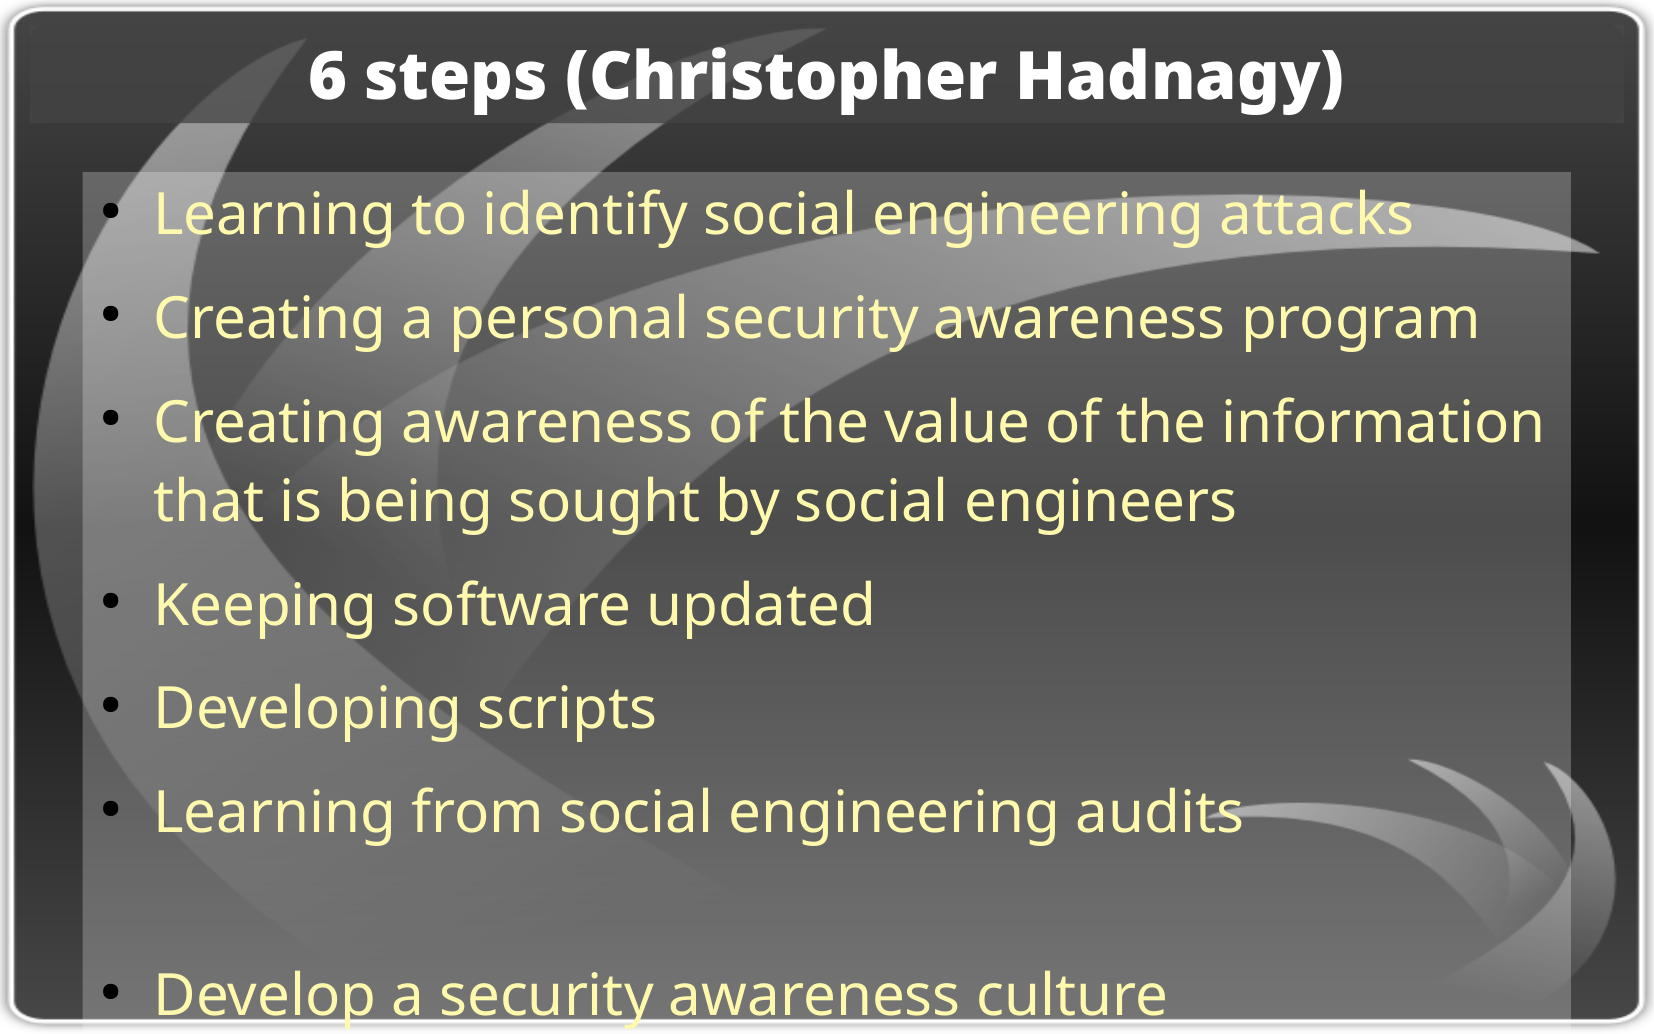

# 6 steps (Christopher Hadnagy)
Learning to identify social engineering attacks
Creating a personal security awareness program
Creating awareness of the value of the information that is being sought by social engineers
Keeping software updated
Developing scripts
Learning from social engineering audits
Develop a security awareness culture